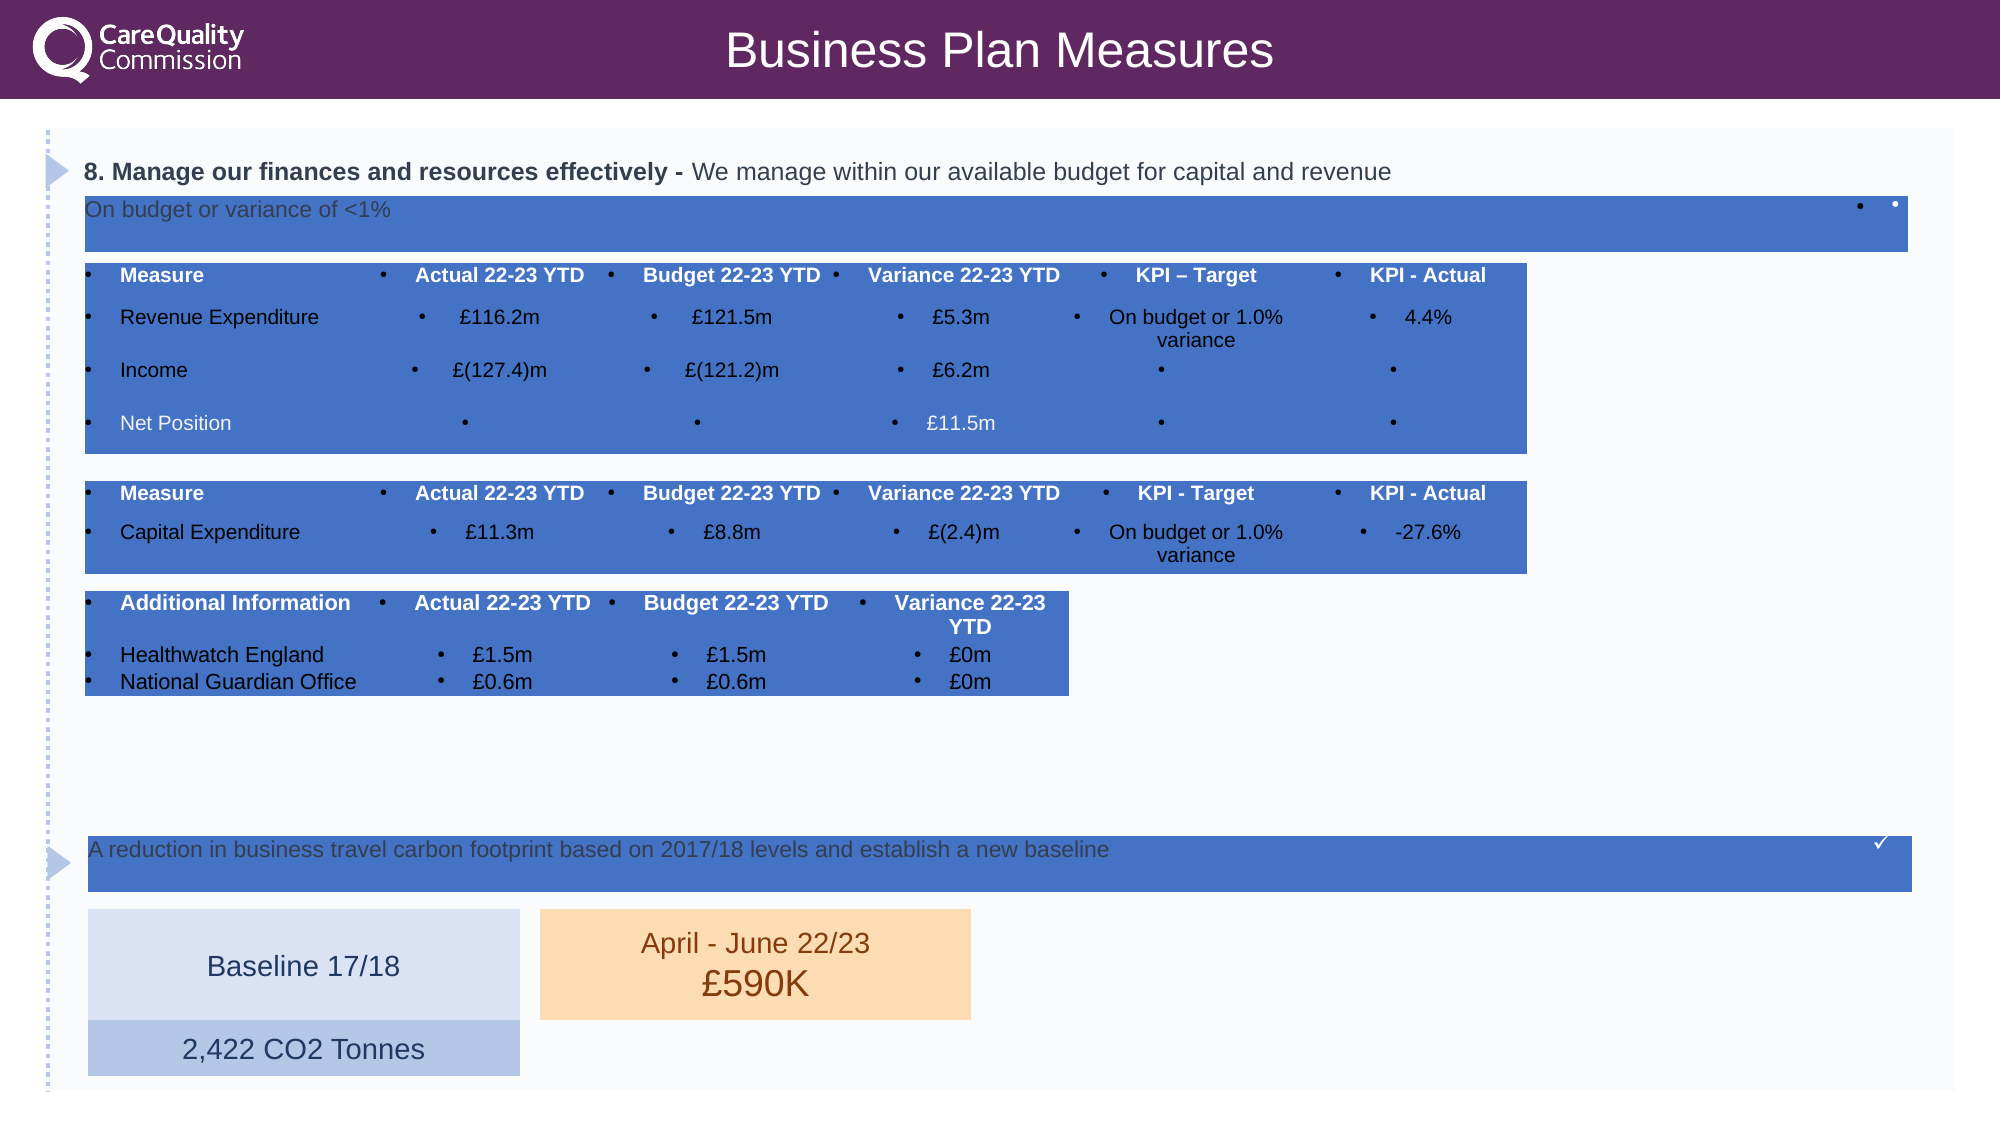

Business Plan Measures
8. Manage our finances and resources effectively - We manage within our available budget for capital and revenue
| On budget or variance of <1% |  |
| --- | --- |
| Measure | Actual 22-23 YTD | Budget 22-23 YTD | Variance 22-23 YTD | KPI – Target | KPI - Actual |
| --- | --- | --- | --- | --- | --- |
| Revenue Expenditure | £116.2m | £121.5m | £5.3m | On budget or 1.0% variance | 4.4% |
| Income | £(127.4)m | £(121.2)m | £6.2m | | |
| Net Position | | | £11.5m | | |
| Measure | Actual 22-23 YTD | Budget 22-23 YTD | Variance 22-23 YTD | KPI - Target | KPI - Actual |
| --- | --- | --- | --- | --- | --- |
| Capital Expenditure | £11.3m | £8.8m | £(2.4)m | On budget or 1.0% variance | -27.6% |
| Additional Information | Actual 22-23 YTD | Budget 22-23 YTD | Variance 22-23 YTD |
| --- | --- | --- | --- |
| Healthwatch England | £1.5m | £1.5m | £0m |
| National Guardian Office | £0.6m | £0.6m | £0m |
| A reduction in business travel carbon footprint based on 2017/18 levels and establish a new baseline |  |
| --- | --- |
Baseline 17/18
April - June 22/23
£590K
2,422 CO2 Tonnes